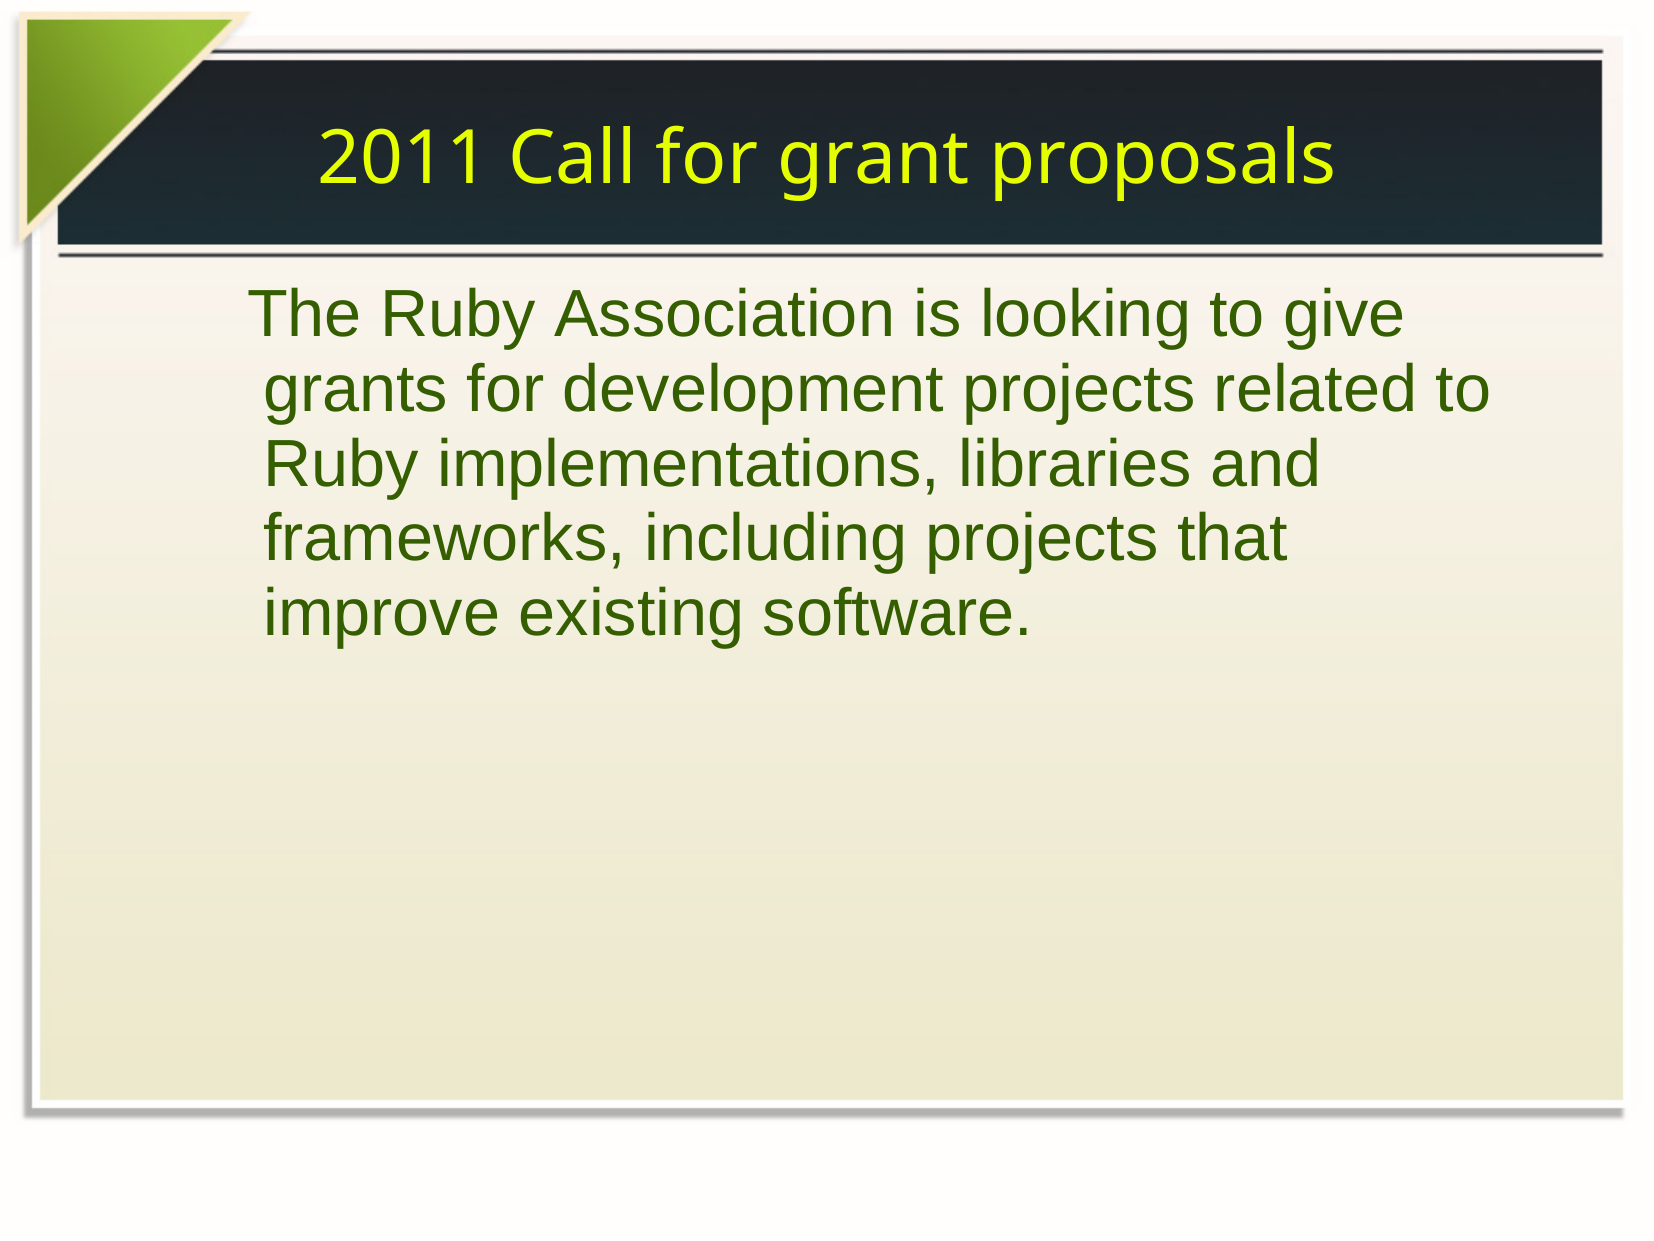

# 2011 Call for grant proposals
 The Ruby Association is looking to give grants for development projects related to Ruby implementations, libraries and frameworks, including projects that improve existing software.